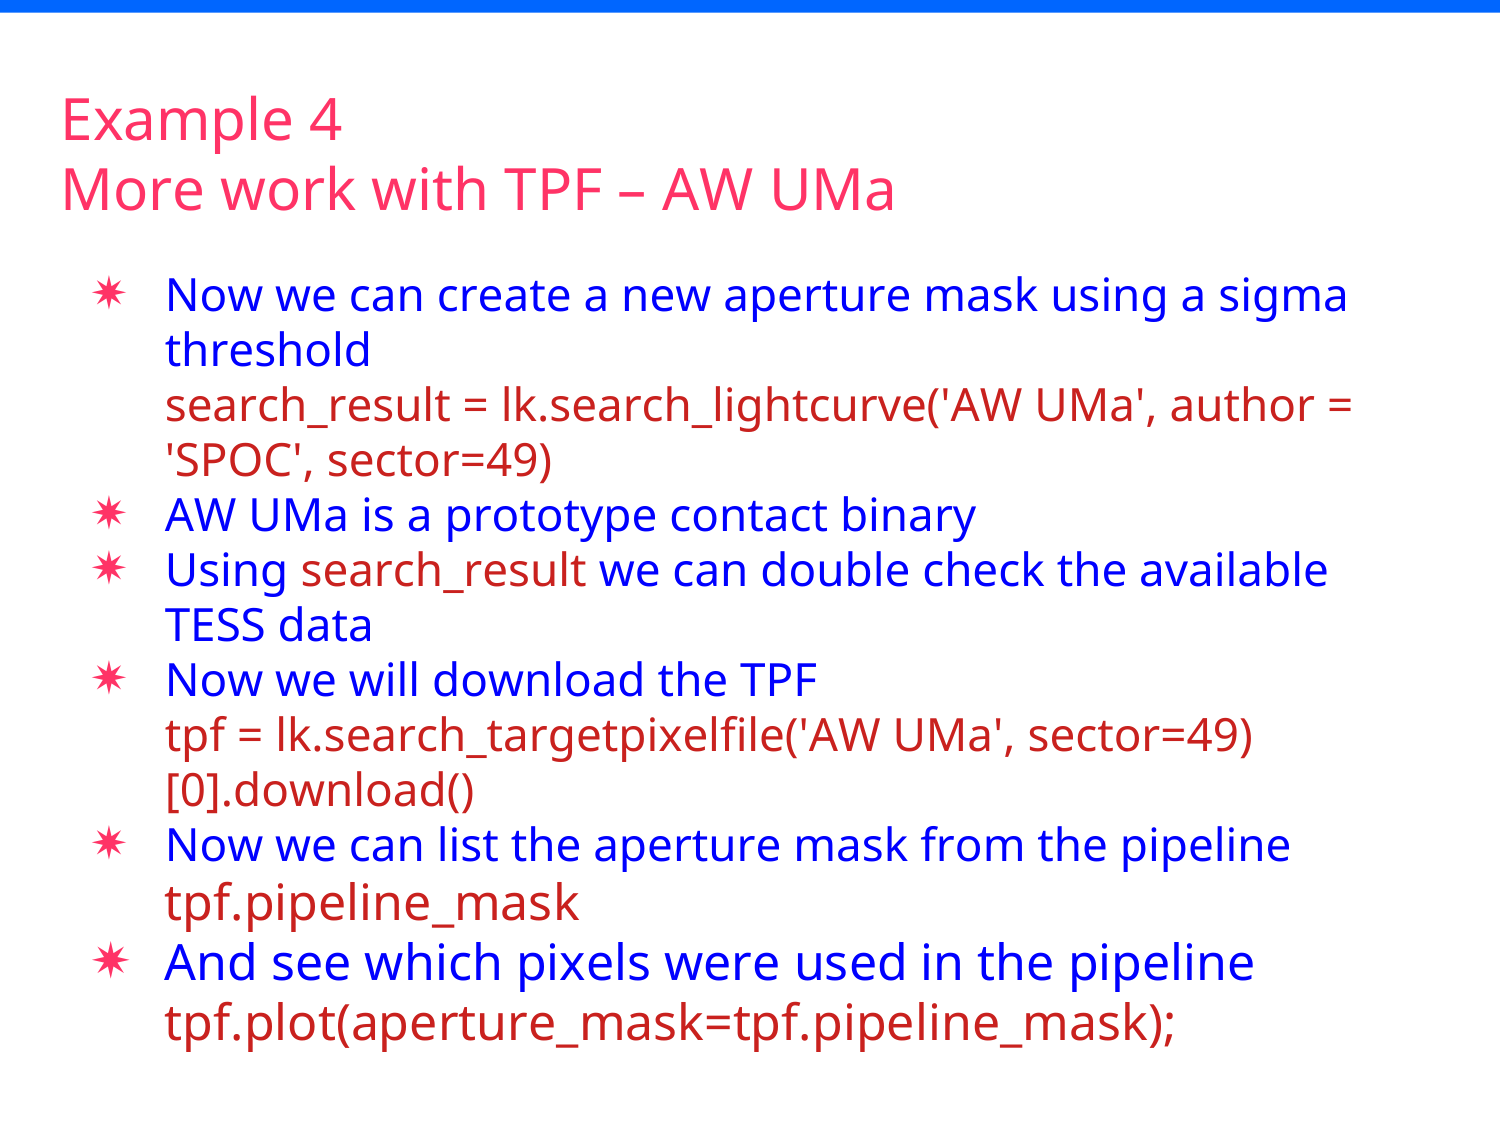

Example 4
More work with TPF – AW UMa
Now we can create a new aperture mask using a sigma threshold
search_result = lk.search_lightcurve('AW UMa', author = 'SPOC', sector=49)
AW UMa is a prototype contact binary
Using search_result we can double check the available TESS data
Now we will download the TPF
tpf = lk.search_targetpixelfile('AW UMa', sector=49)[0].download()
Now we can list the aperture mask from the pipeline
tpf.pipeline_mask
And see which pixels were used in the pipeline
tpf.plot(aperture_mask=tpf.pipeline_mask);
17